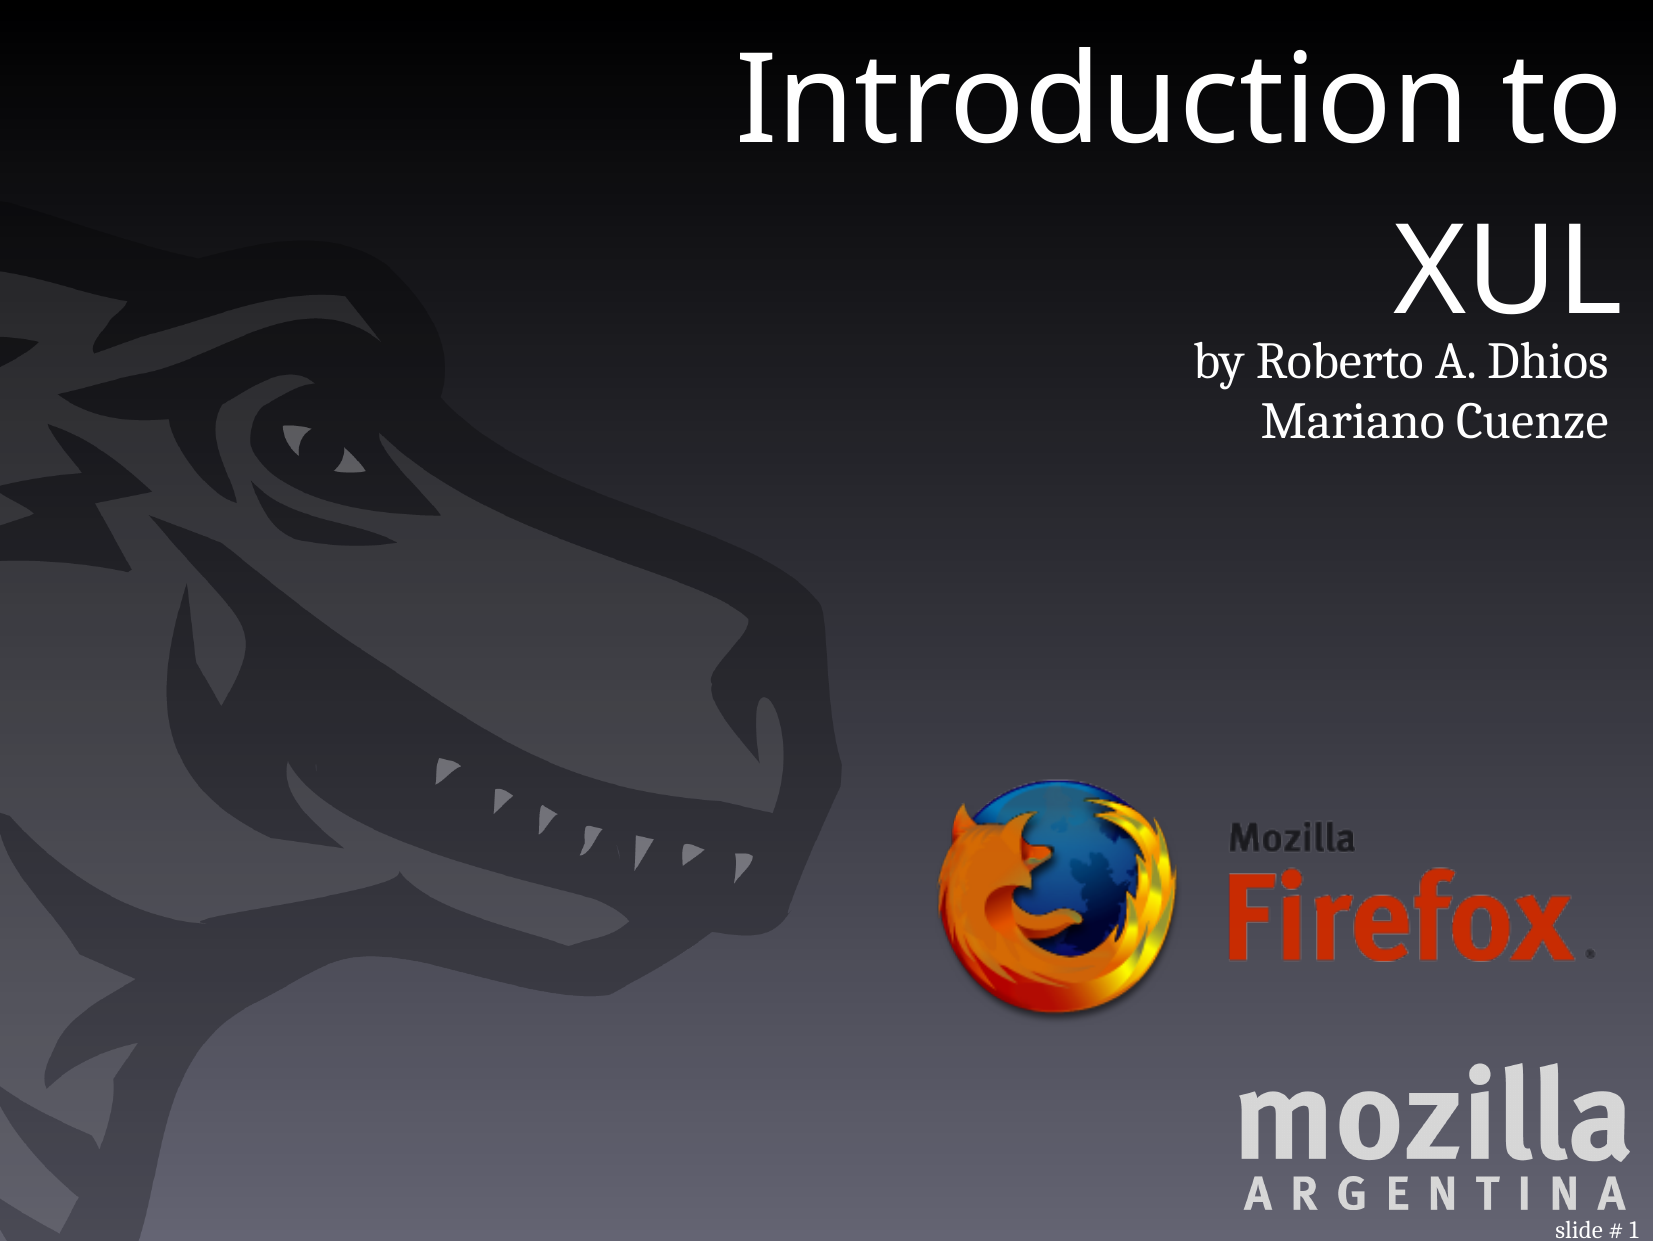

# Introduction to XUL
by Roberto A. Dhios
Mariano Cuenze